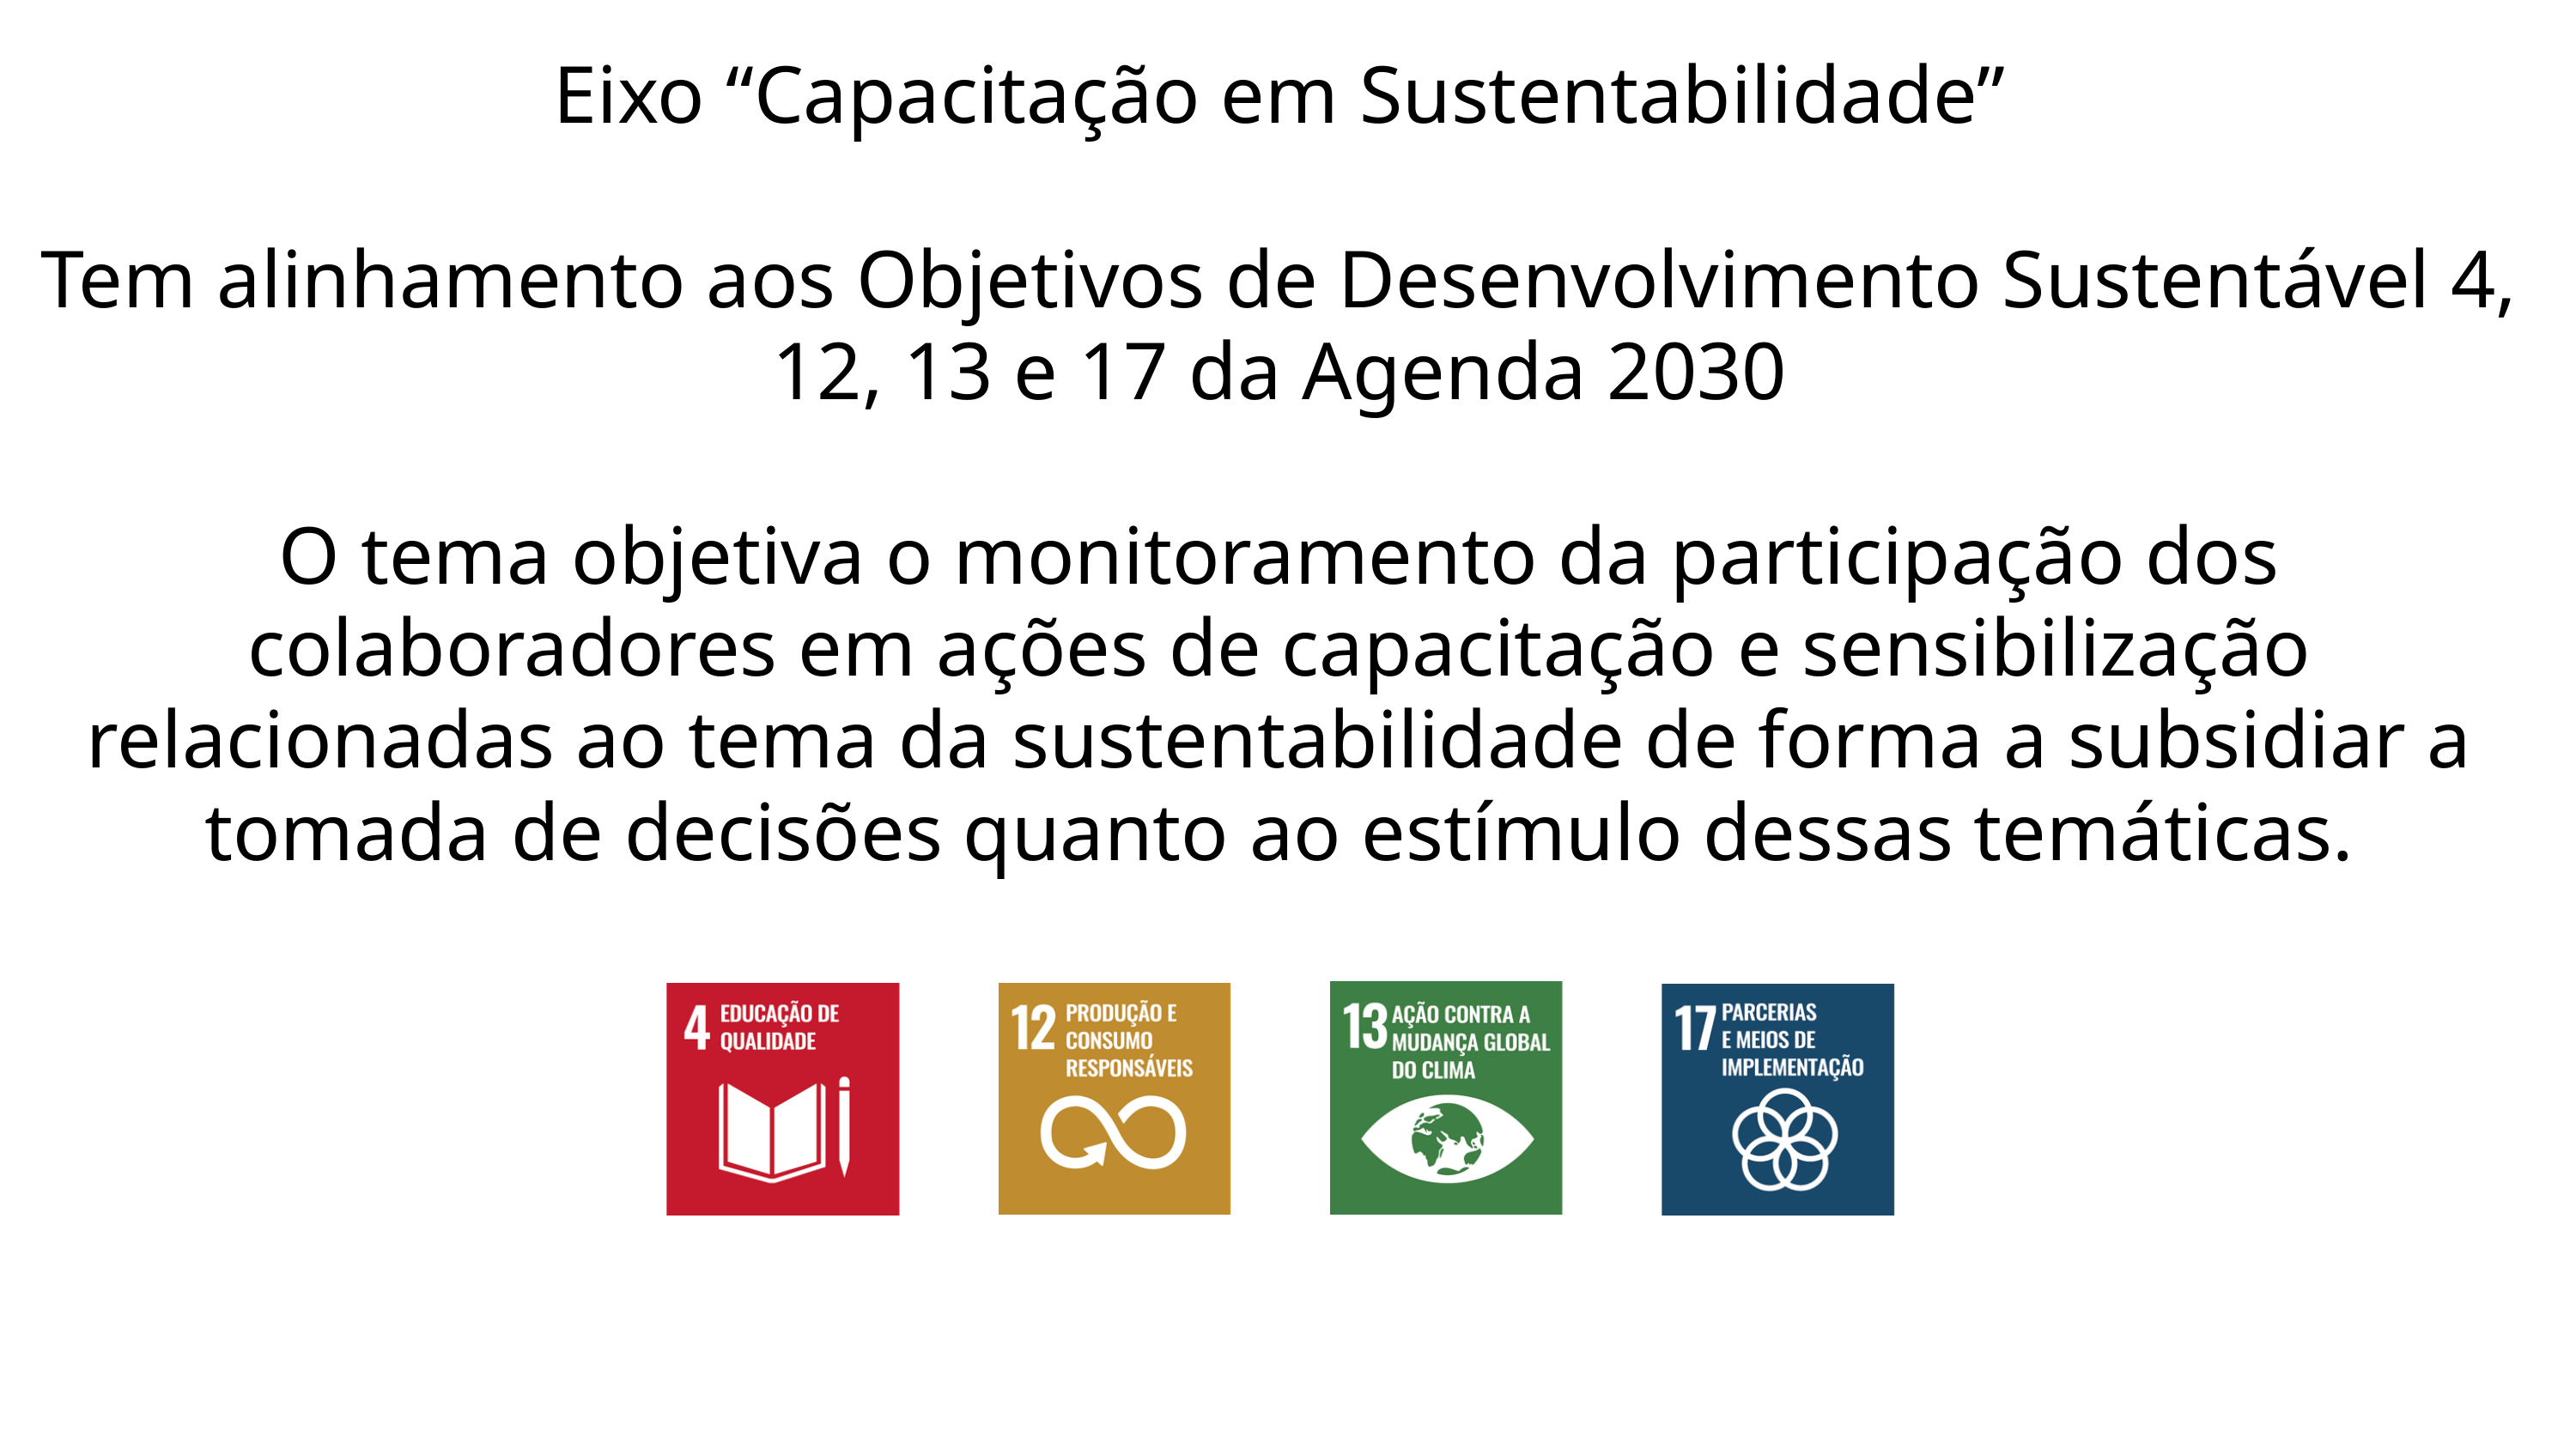

Eixo “Capacitação em Sustentabilidade”
Tem alinhamento aos Objetivos de Desenvolvimento Sustentável 4, 12, 13 e 17 da Agenda 2030
O tema objetiva o monitoramento da participação dos colaboradores em ações de capacitação e sensibilização relacionadas ao tema da sustentabilidade de forma a subsidiar a tomada de decisões quanto ao estímulo dessas temáticas.